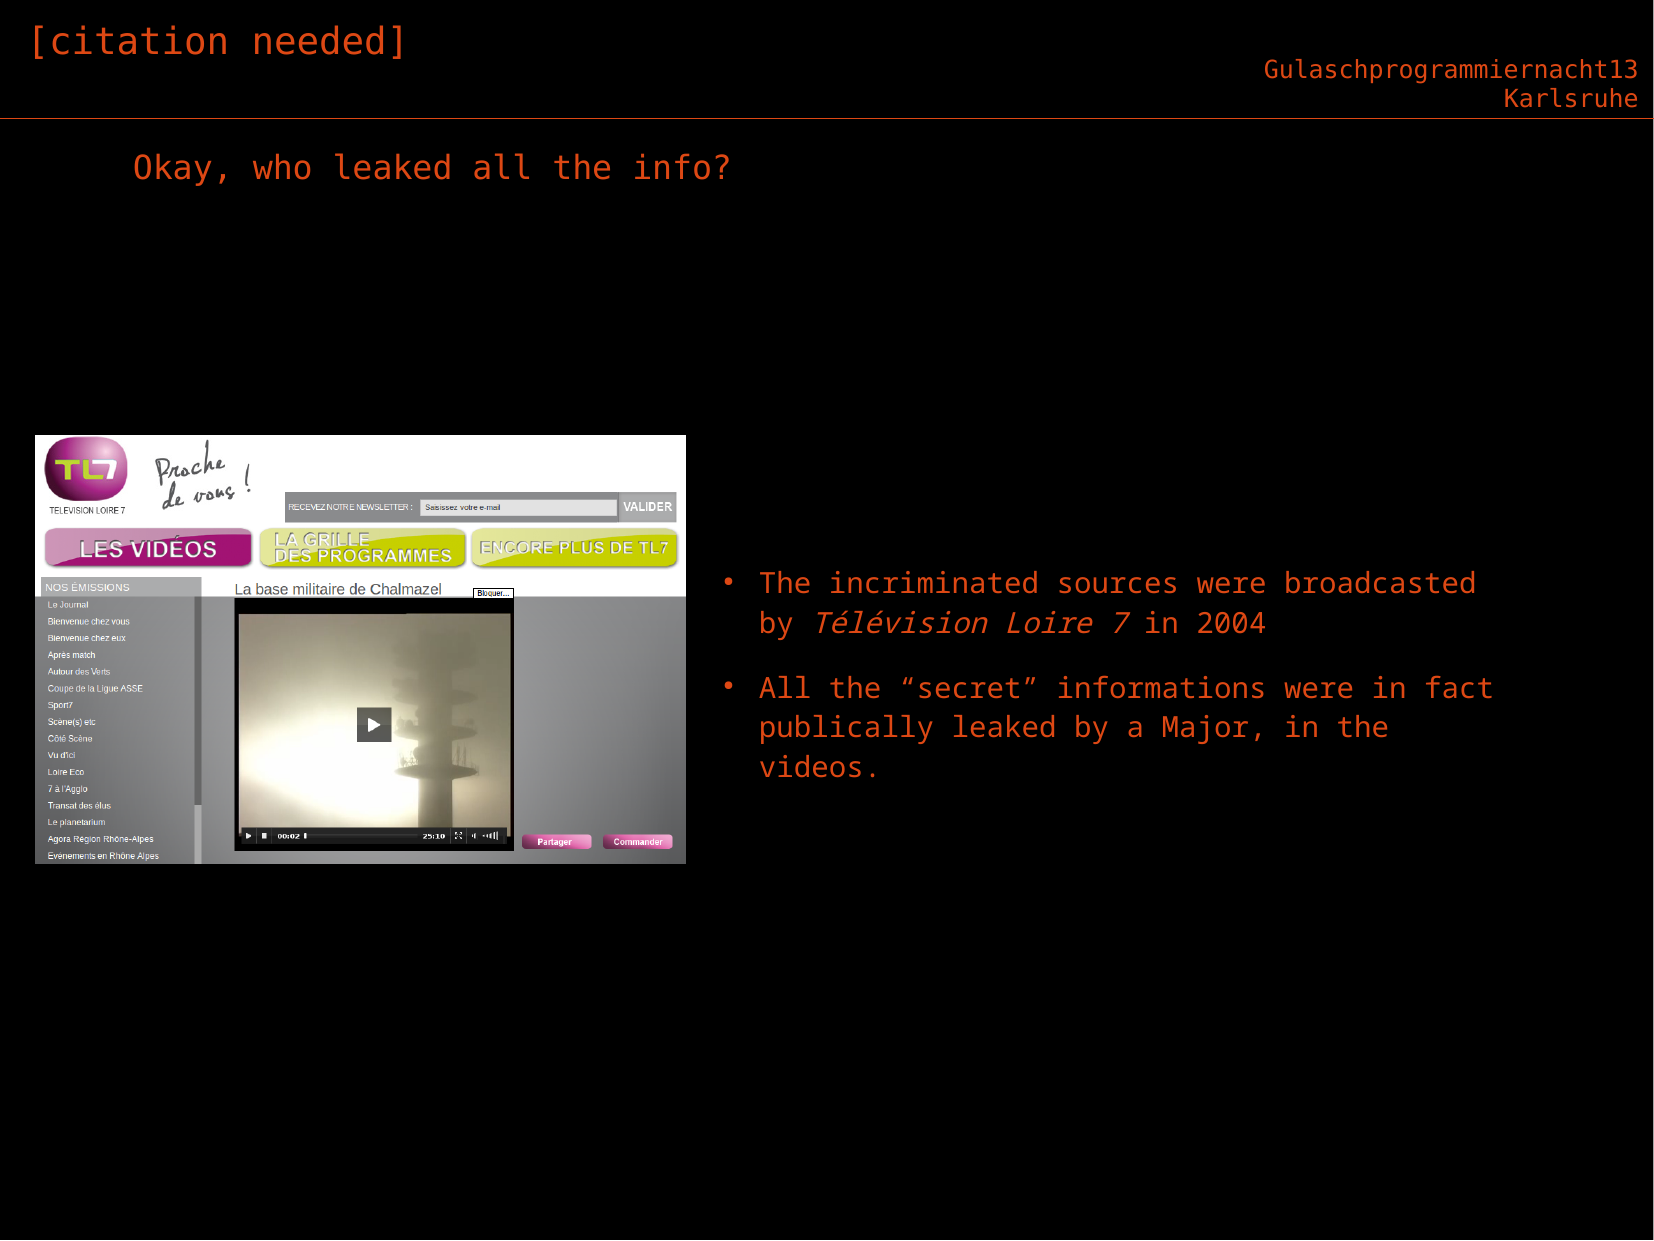

[citation needed]
Gulaschprogrammiernacht13
Karlsruhe
Okay, who leaked all the info?
The incriminated sources were broadcasted by Télévision Loire 7 in 2004
All the “secret” informations were in fact publically leaked by a Major, in the videos.